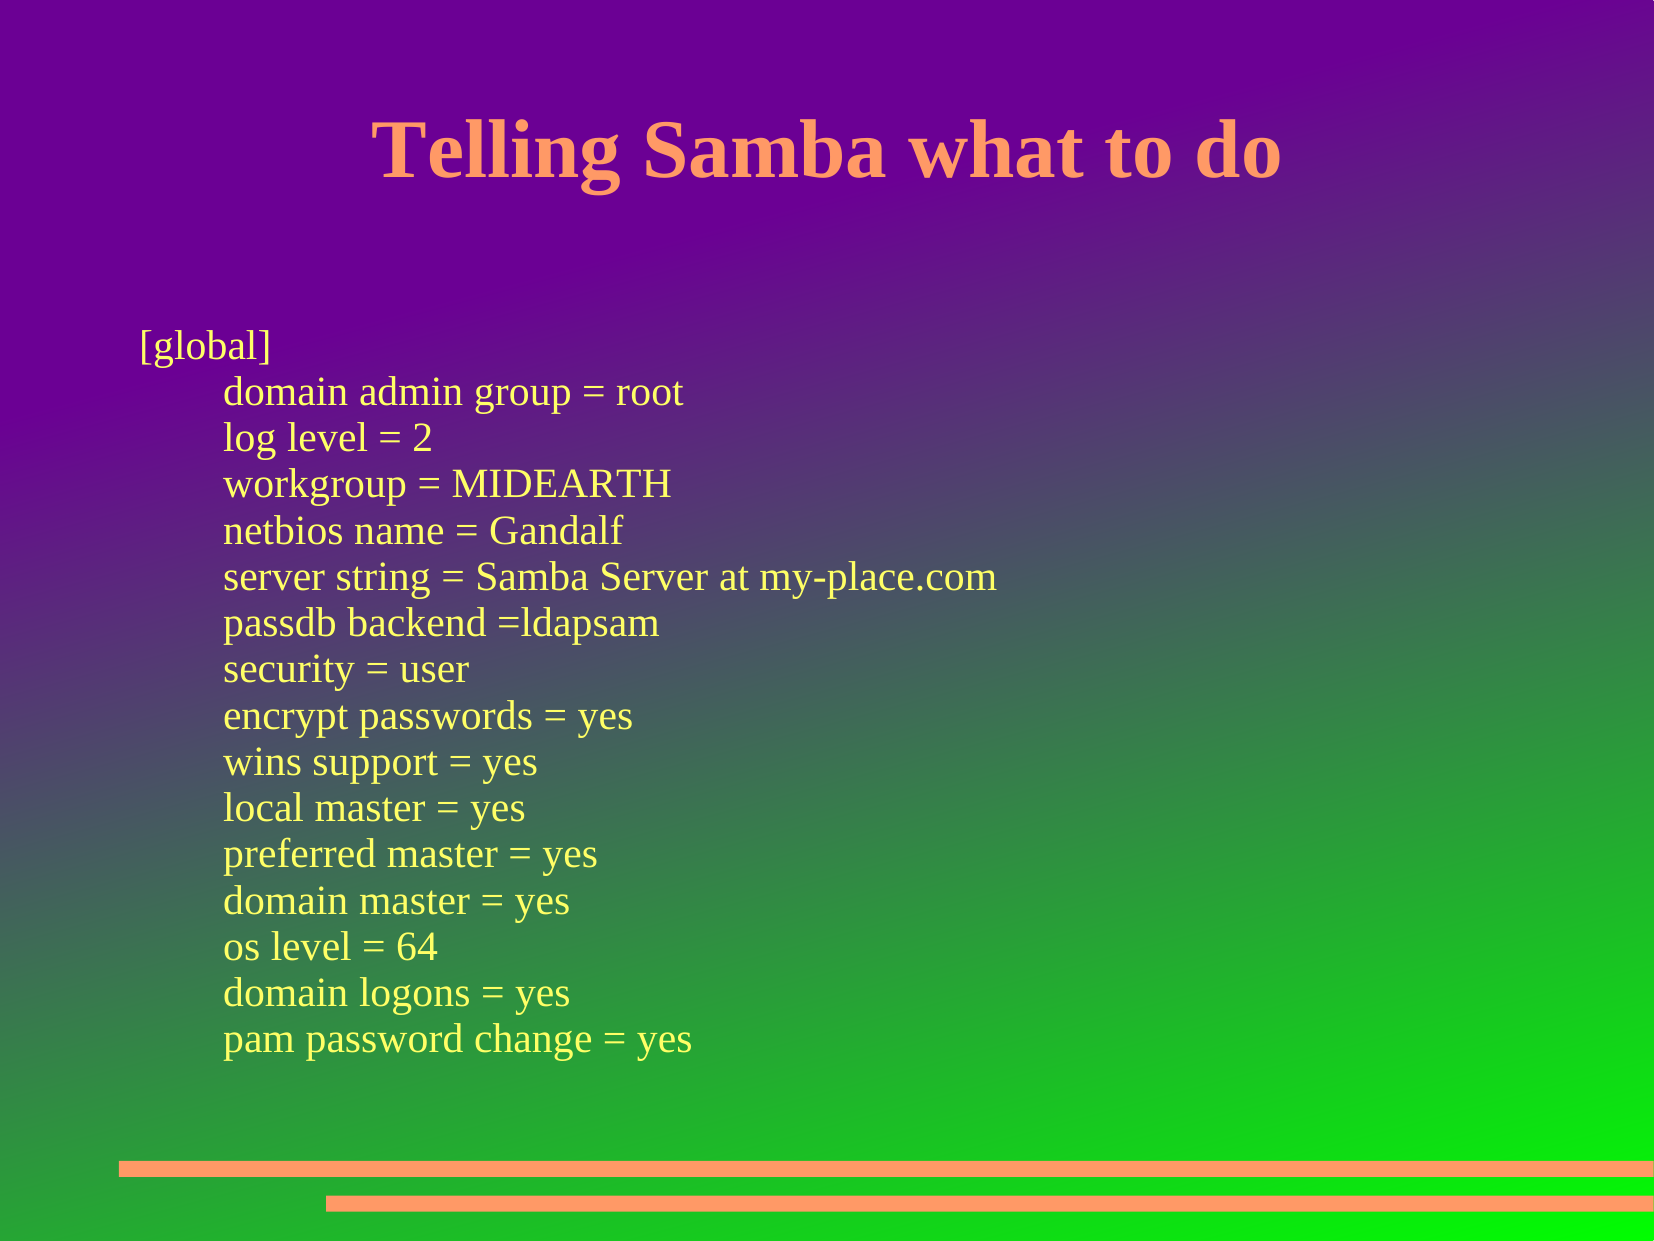

# Telling Samba what to do
[global]
 domain admin group = root
 log level = 2
 workgroup = MIDEARTH
 netbios name = Gandalf
 server string = Samba Server at my-place.com
 passdb backend =ldapsam
 security = user
 encrypt passwords = yes
 wins support = yes
 local master = yes
 preferred master = yes
 domain master = yes
 os level = 64
 domain logons = yes
 pam password change = yes